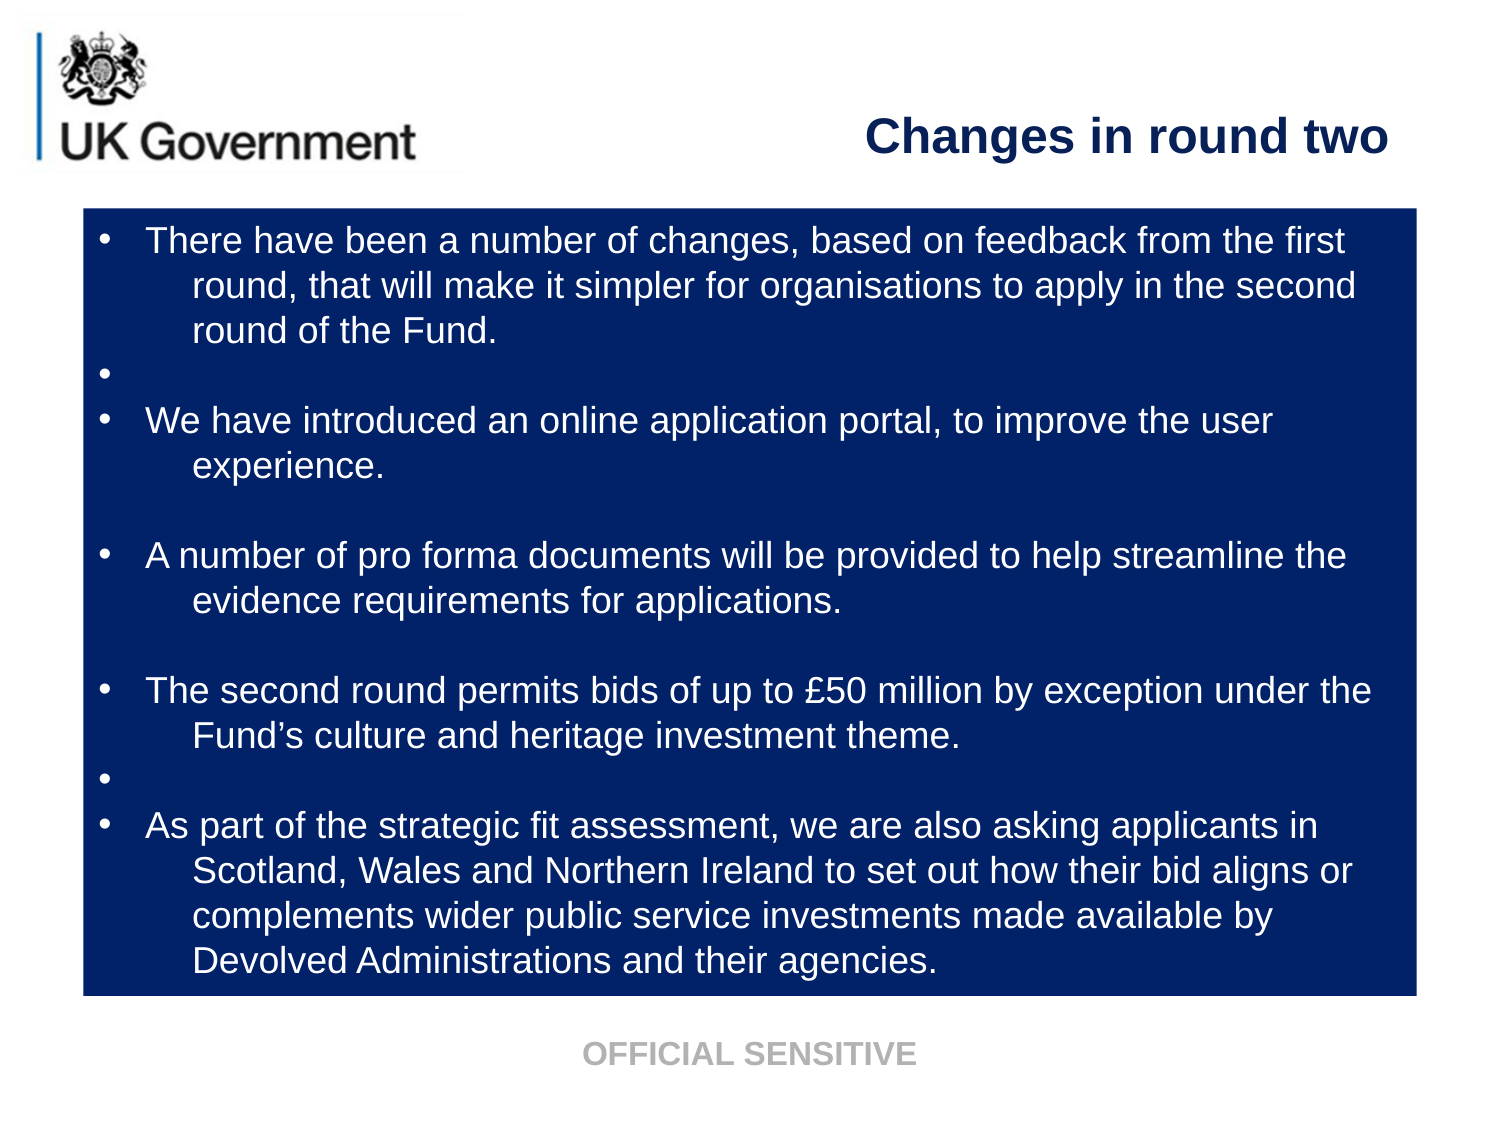

# Changes in round two
There have been a number of changes, based on feedback from the first round, that will make it simpler for organisations to apply in the second round of the Fund.
We have introduced an online application portal, to improve the user experience.
A number of pro forma documents will be provided to help streamline the evidence requirements for applications.
The second round permits bids of up to £50 million by exception under the Fund’s culture and heritage investment theme.
As part of the strategic fit assessment, we are also asking applicants in Scotland, Wales and Northern Ireland to set out how their bid aligns or complements wider public service investments made available by Devolved Administrations and their agencies.